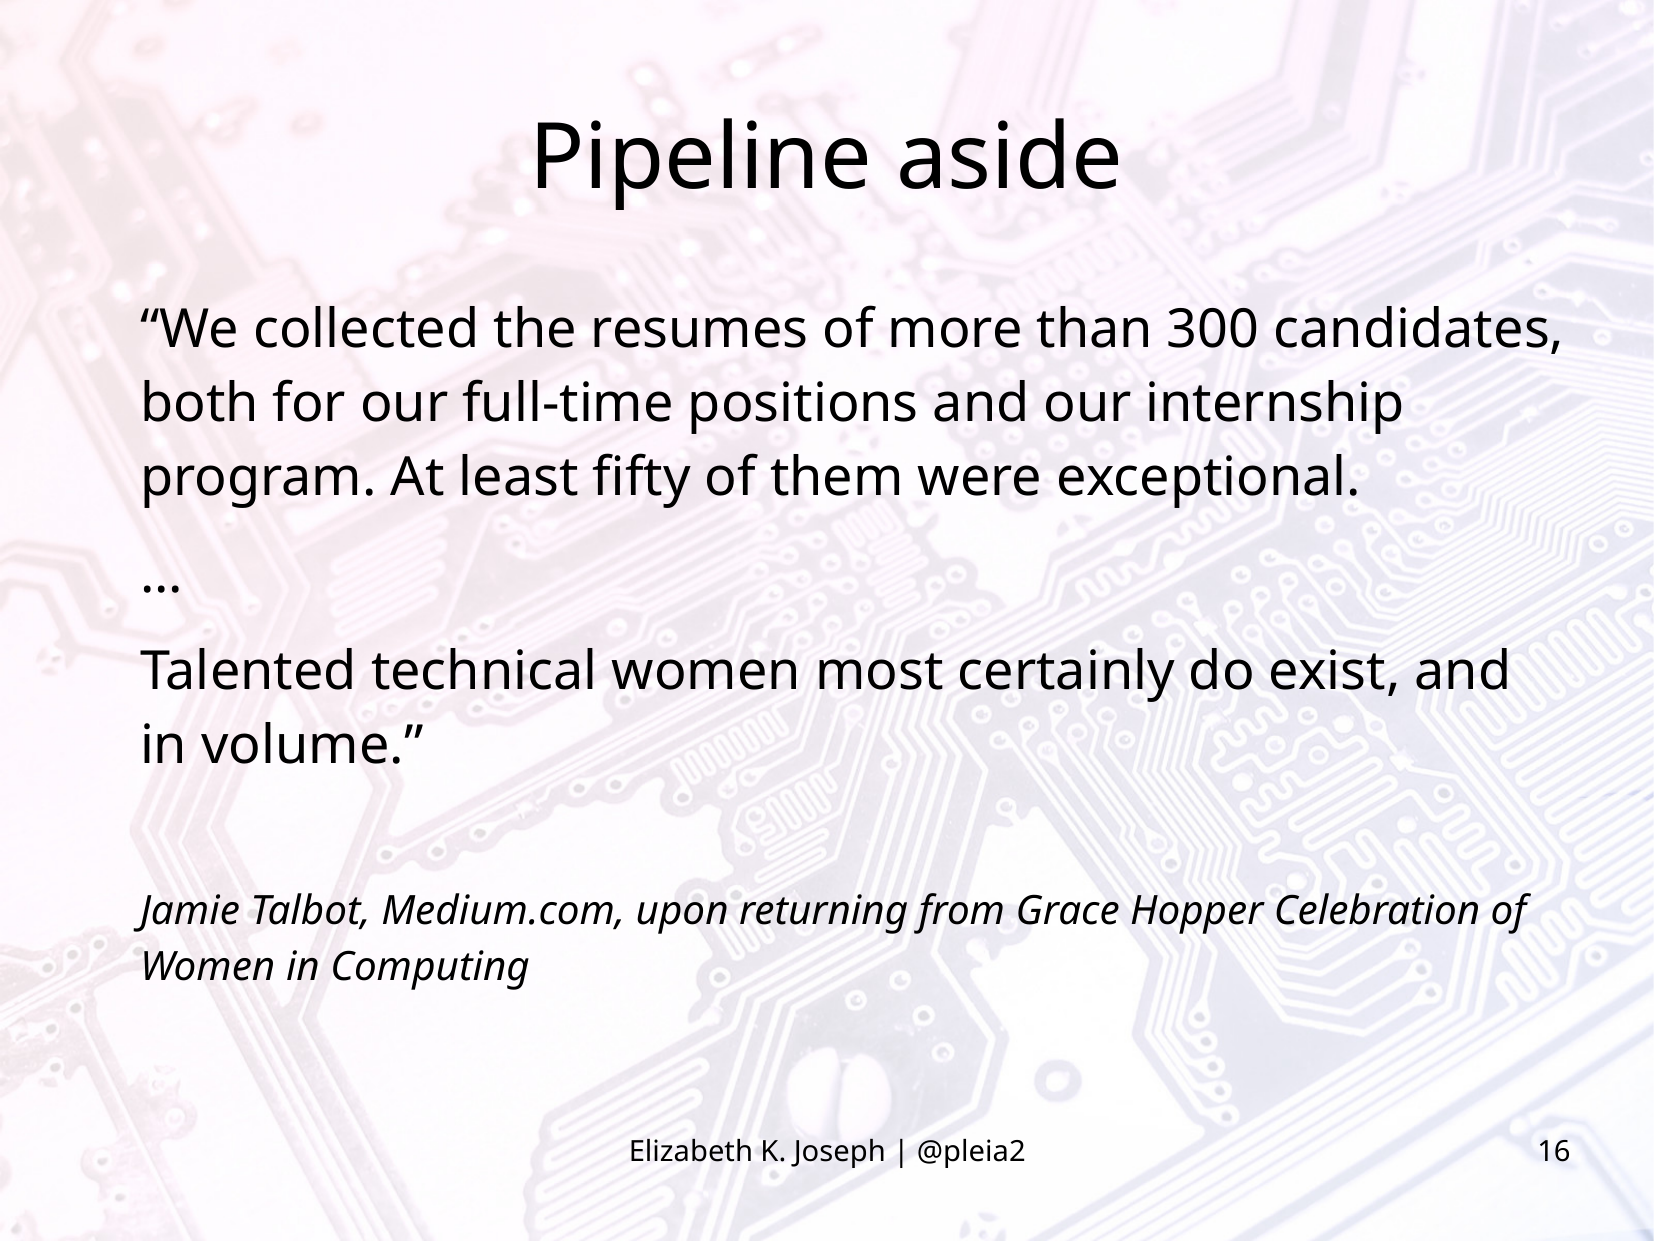

# Pipeline aside
“We collected the resumes of more than 300 candidates, both for our full-time positions and our internship program. At least fifty of them were exceptional.
...
Talented technical women most certainly do exist, and in volume.”
Jamie Talbot, Medium.com, upon returning from Grace Hopper Celebration of Women in Computing
Elizabeth K. Joseph | @pleia2
16